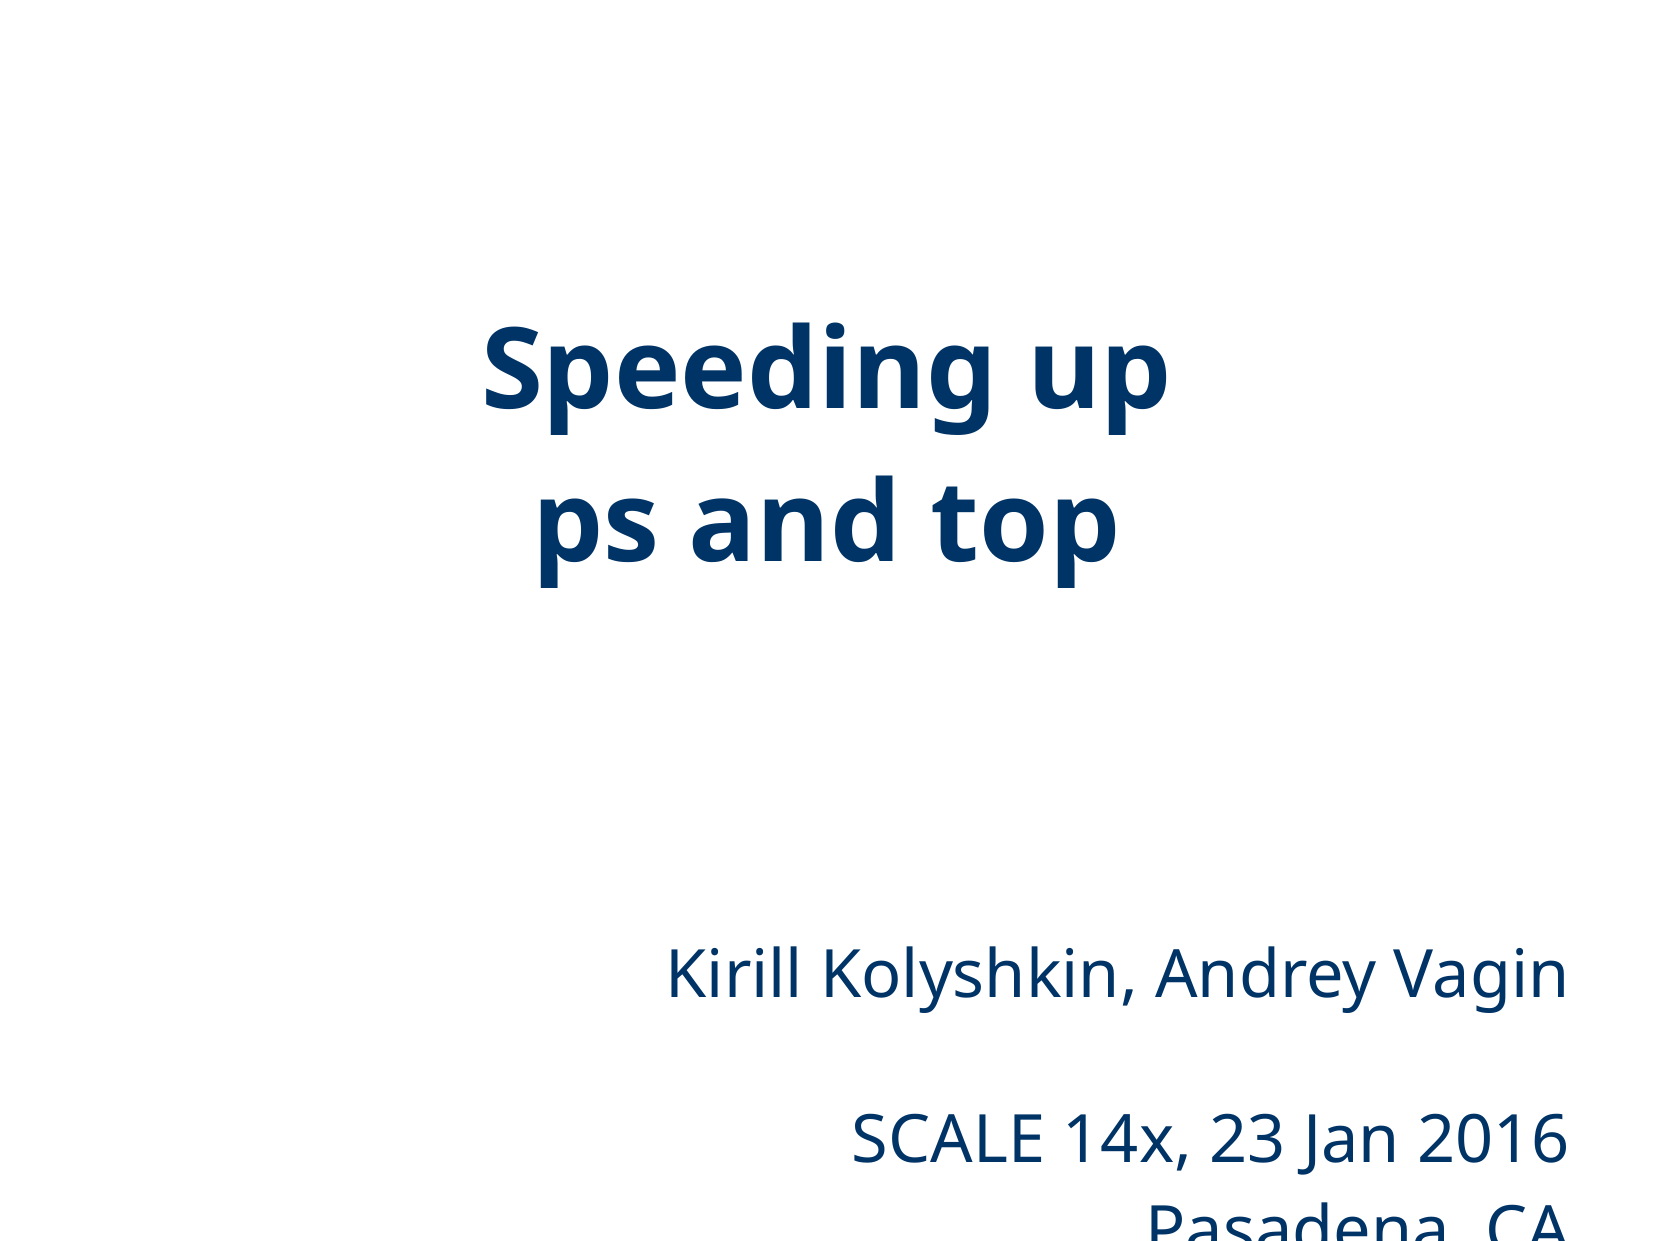

# Speeding up ps and top
Kirill Kolyshkin, Andrey Vagin
SCALE 14x, 23 Jan 2016
Pasadena, CA